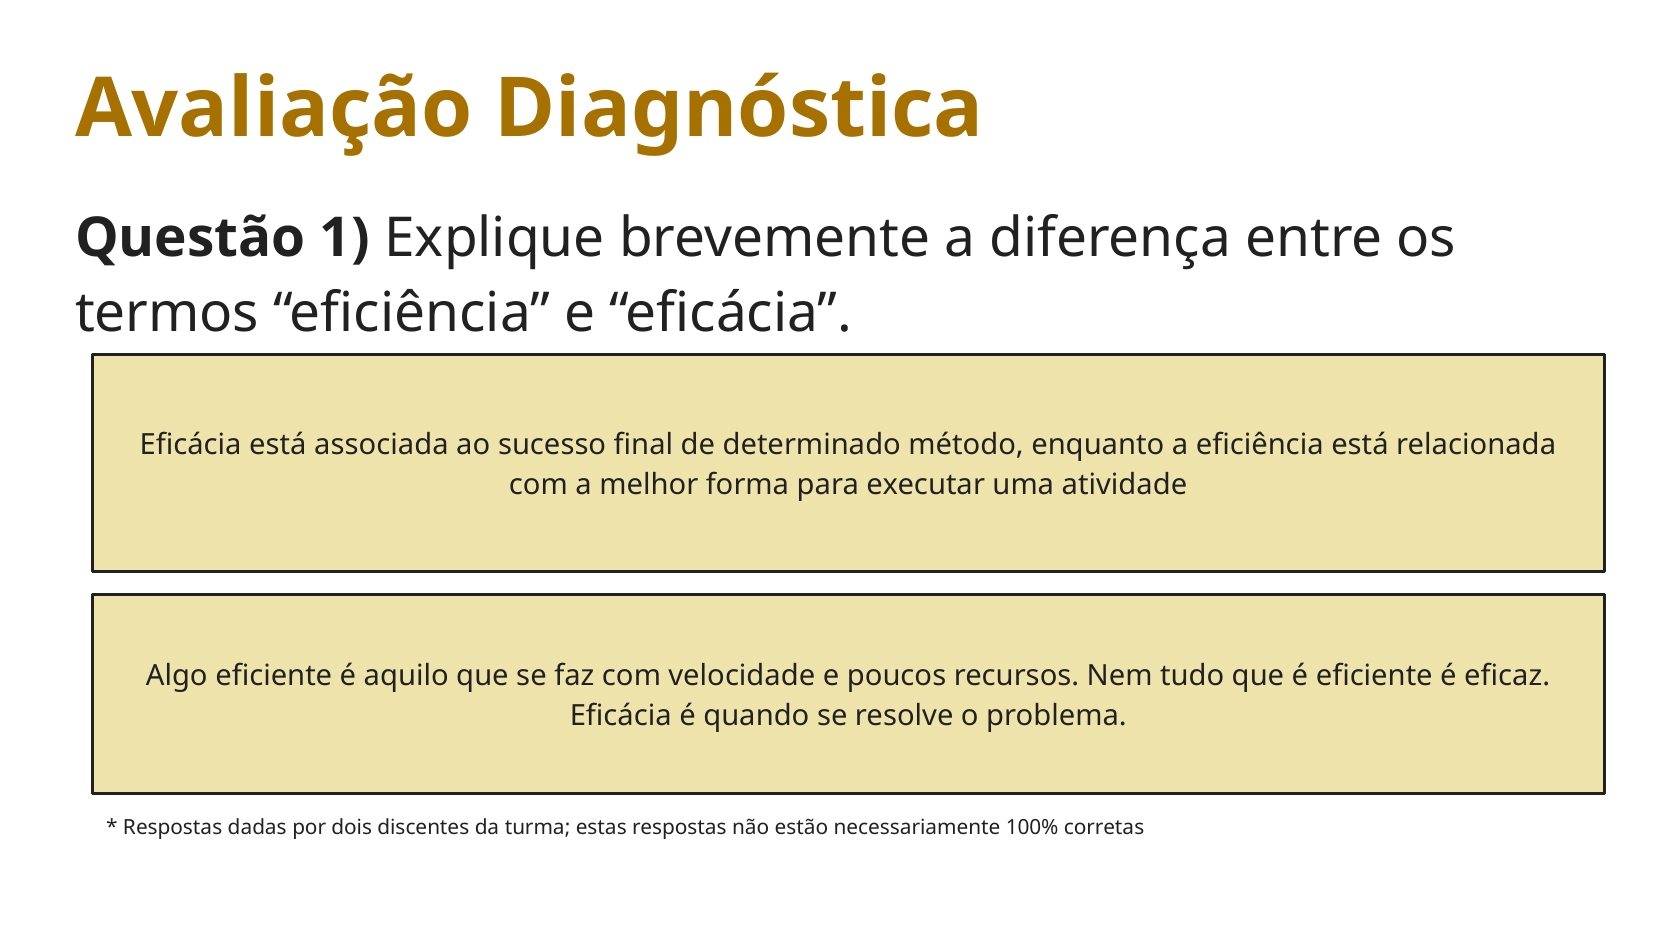

# Avaliação Diagnóstica
Questão 1) Explique brevemente a diferença entre os termos “eficiência” e “eficácia”.
Eficácia está associada ao sucesso final de determinado método, enquanto a eficiência está relacionada com a melhor forma para executar uma atividade
Algo eficiente é aquilo que se faz com velocidade e poucos recursos. Nem tudo que é eficiente é eficaz. Eficácia é quando se resolve o problema.
* Respostas dadas por dois discentes da turma; estas respostas não estão necessariamente 100% corretas